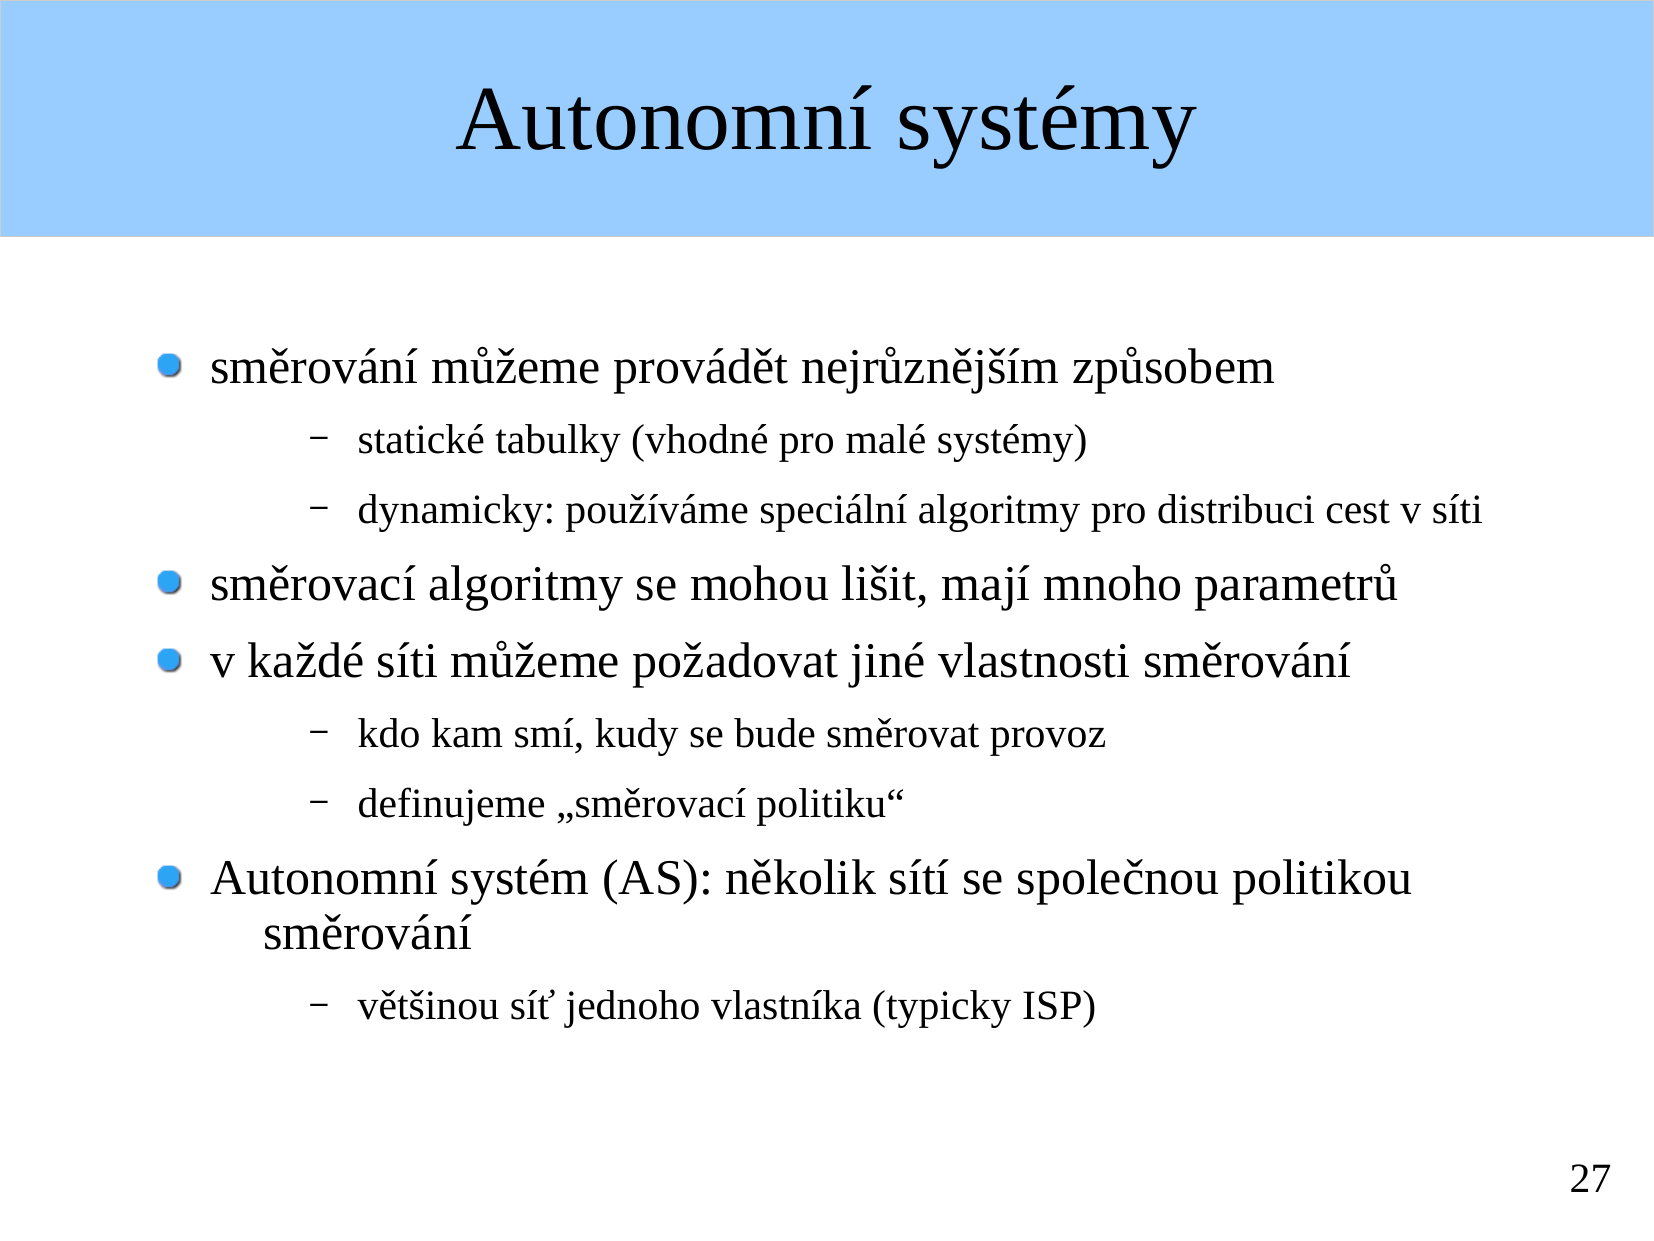

# Autonomní systémy
směrování můžeme provádět nejrůznějším způsobem
statické tabulky (vhodné pro malé systémy)
dynamicky: používáme speciální algoritmy pro distribuci cest v síti
směrovací algoritmy se mohou lišit, mají mnoho parametrů
v každé síti můžeme požadovat jiné vlastnosti směrování
kdo kam smí, kudy se bude směrovat provoz
definujeme „směrovací politiku“
Autonomní systém (AS): několik sítí se společnou politikou směrování
většinou síť jednoho vlastníka (typicky ISP)